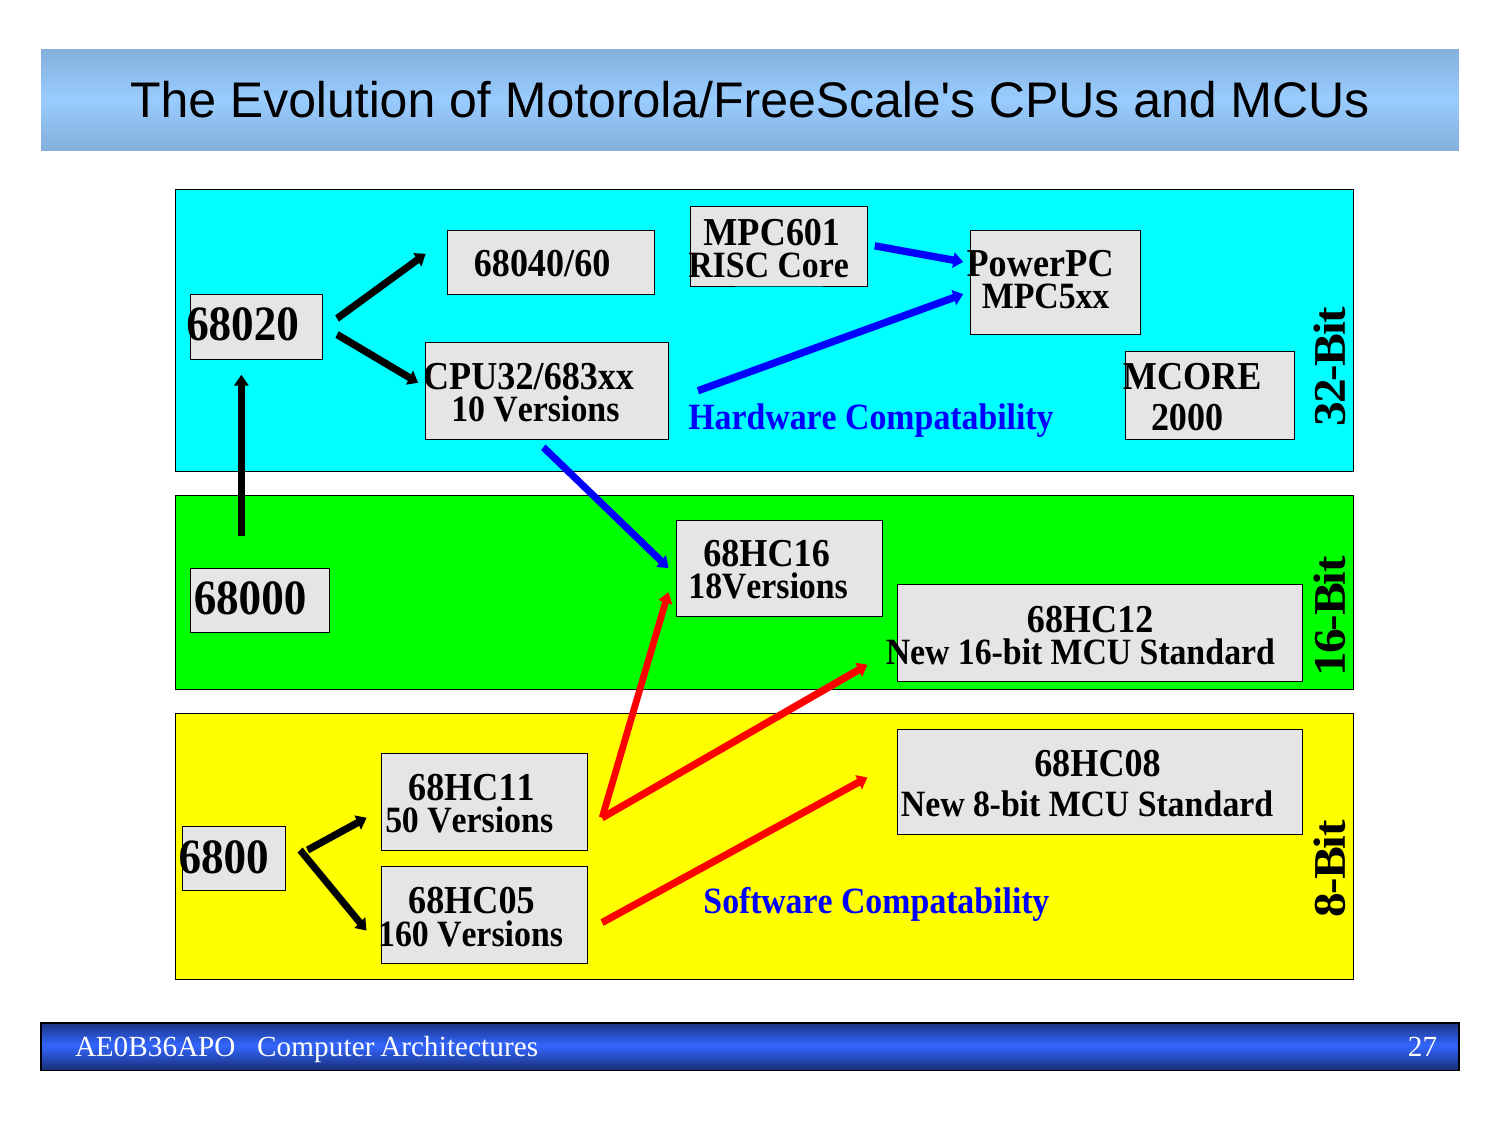

# The Evolution of Motorola/FreeScale's CPUs and MCUs
AE0B36APO Computer Architectures
27